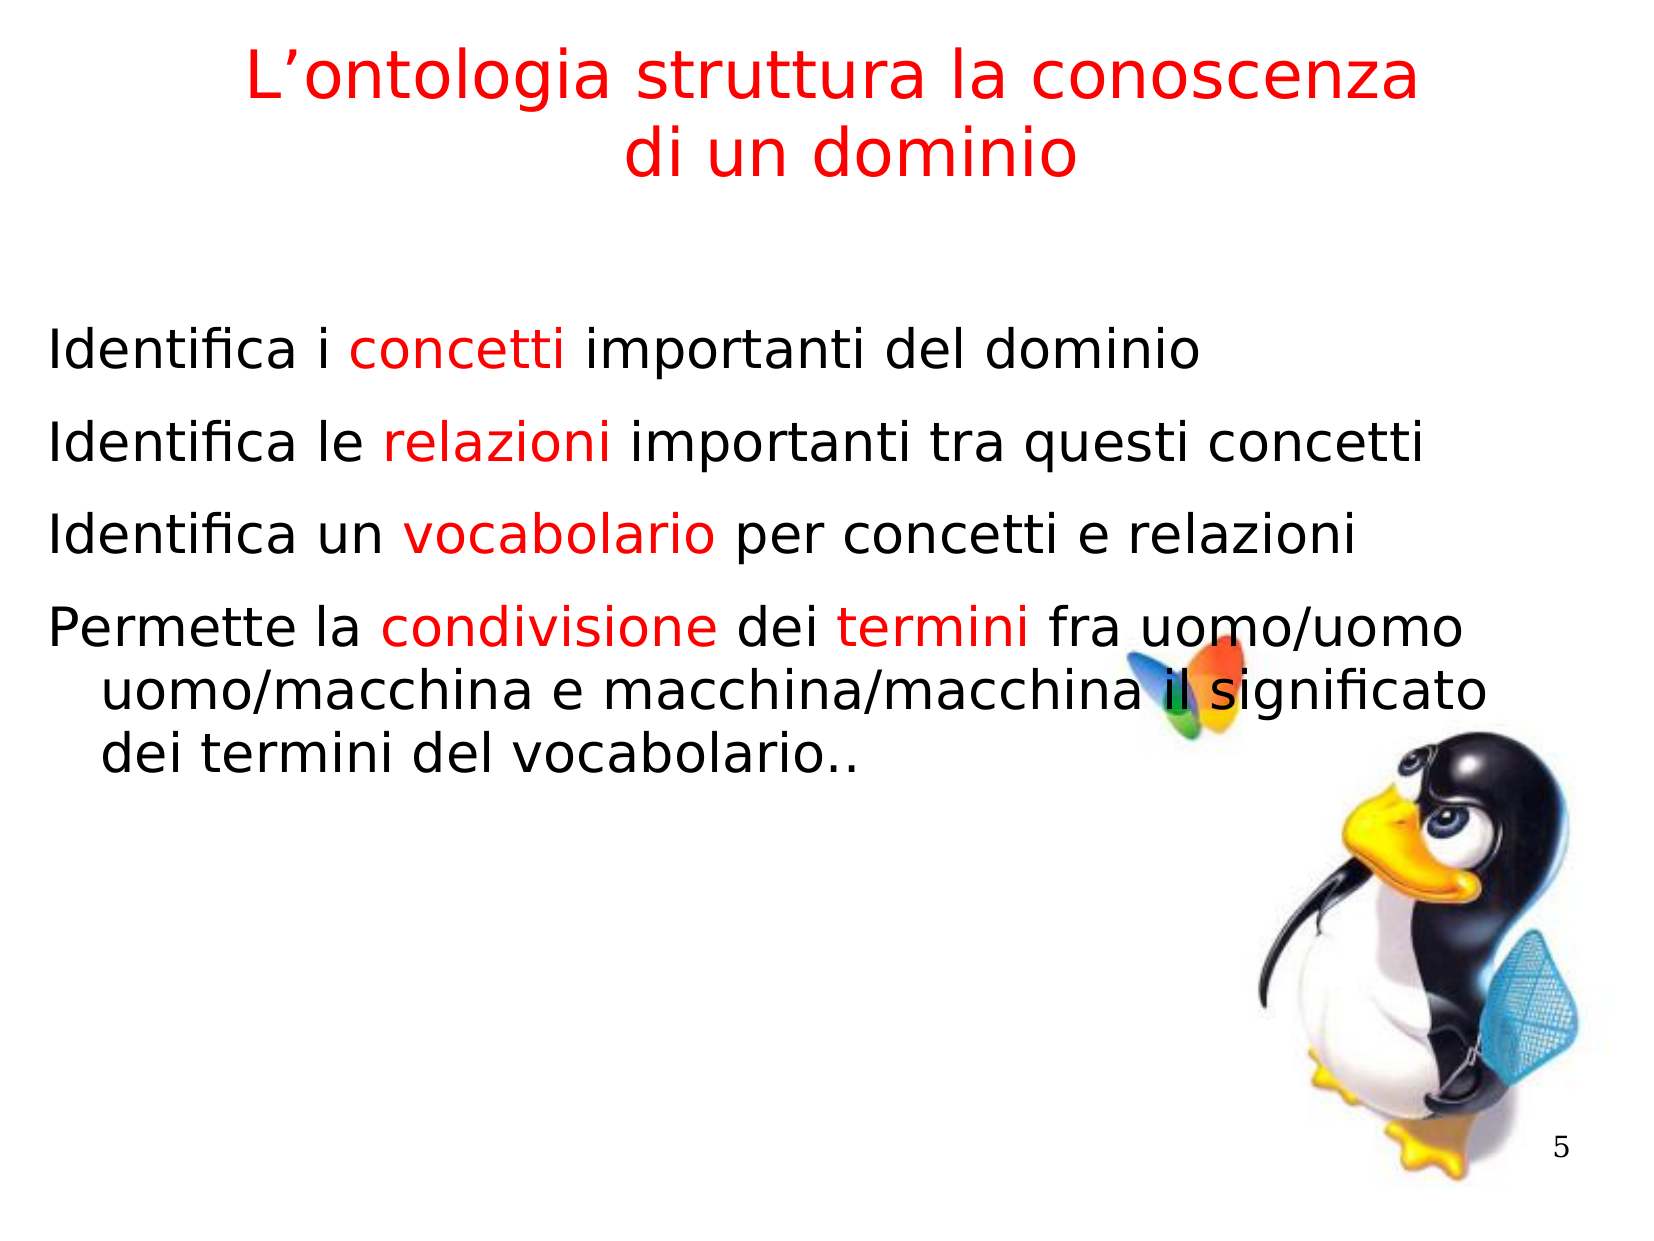

# L’ontologia struttura la conoscenza di un dominio
Identifica i concetti importanti del dominio
Identifica le relazioni importanti tra questi concetti
Identifica un vocabolario per concetti e relazioni
Permette la condivisione dei termini fra uomo/uomo uomo/macchina e macchina/macchina il significato dei termini del vocabolario..
5